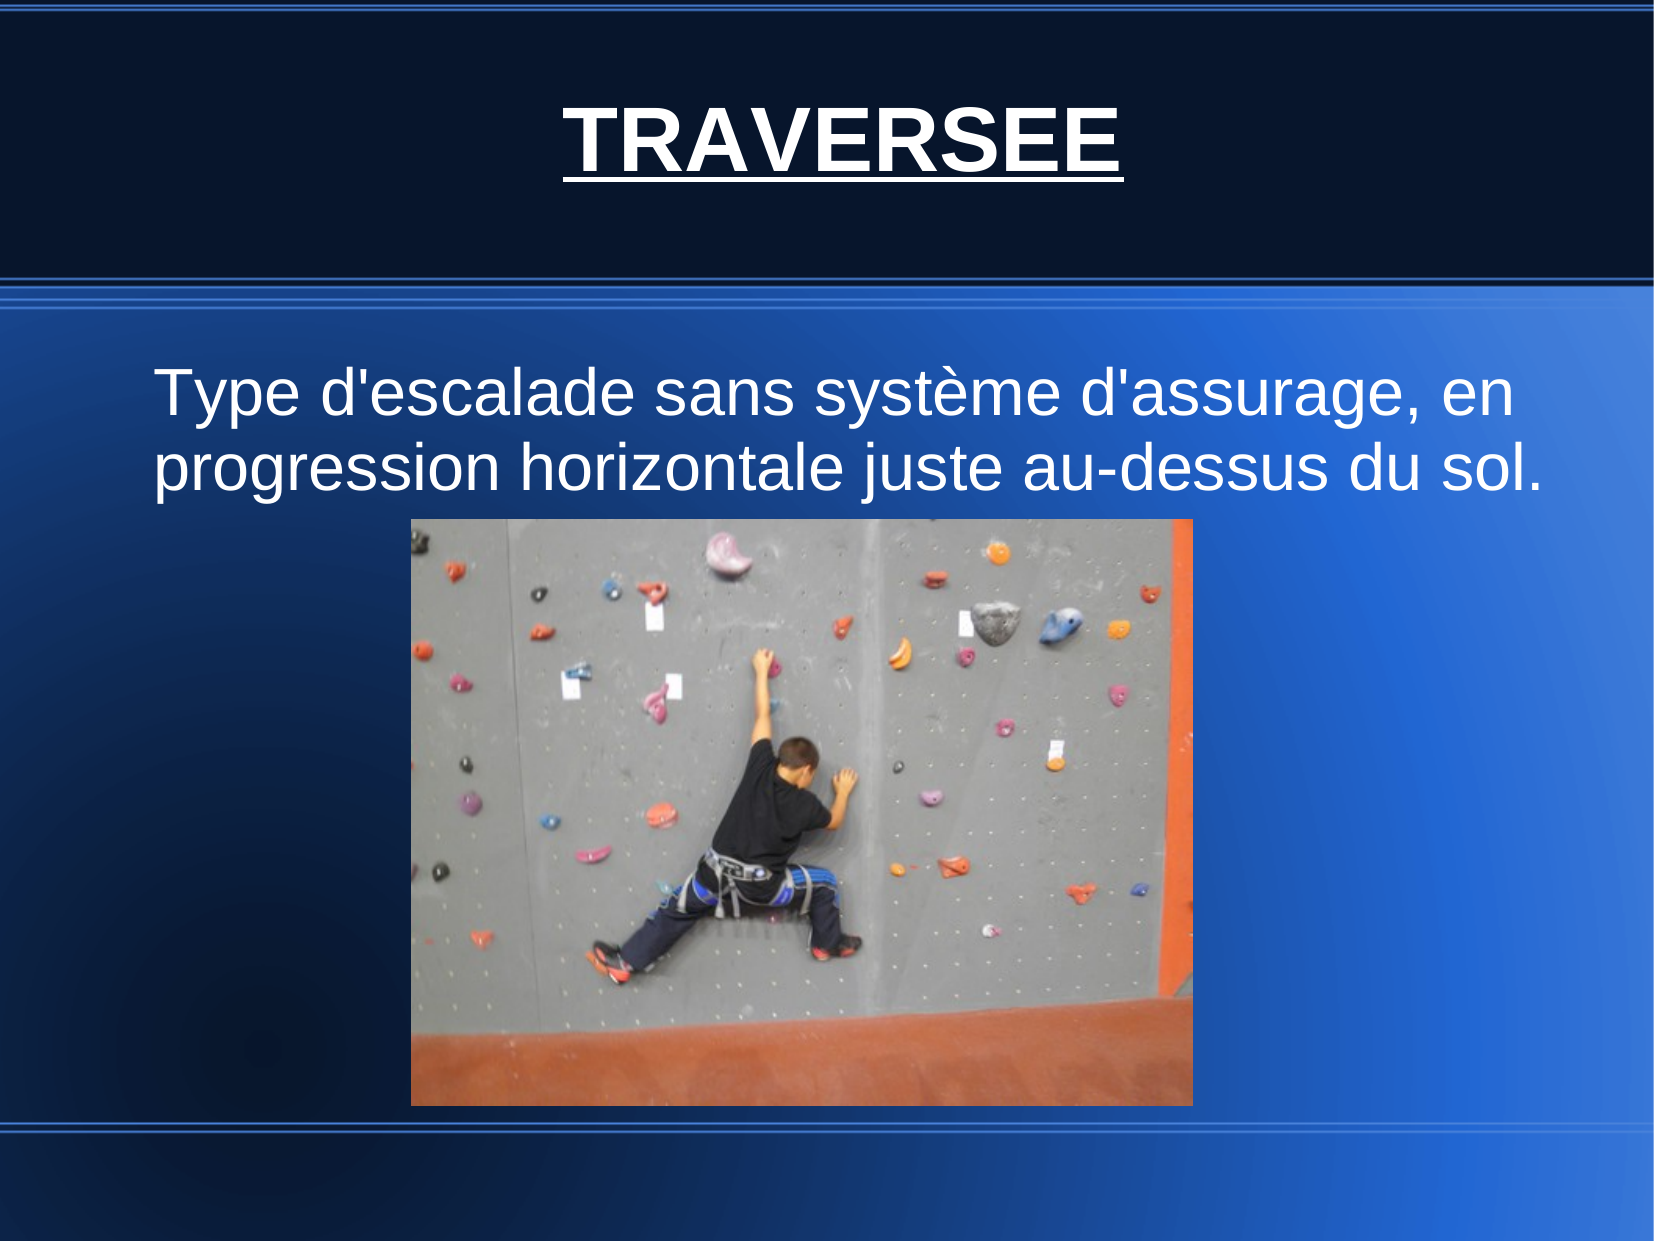

# TRAVERSEE
Type d'escalade sans système d'assurage, en progression horizontale juste au-dessus du sol.